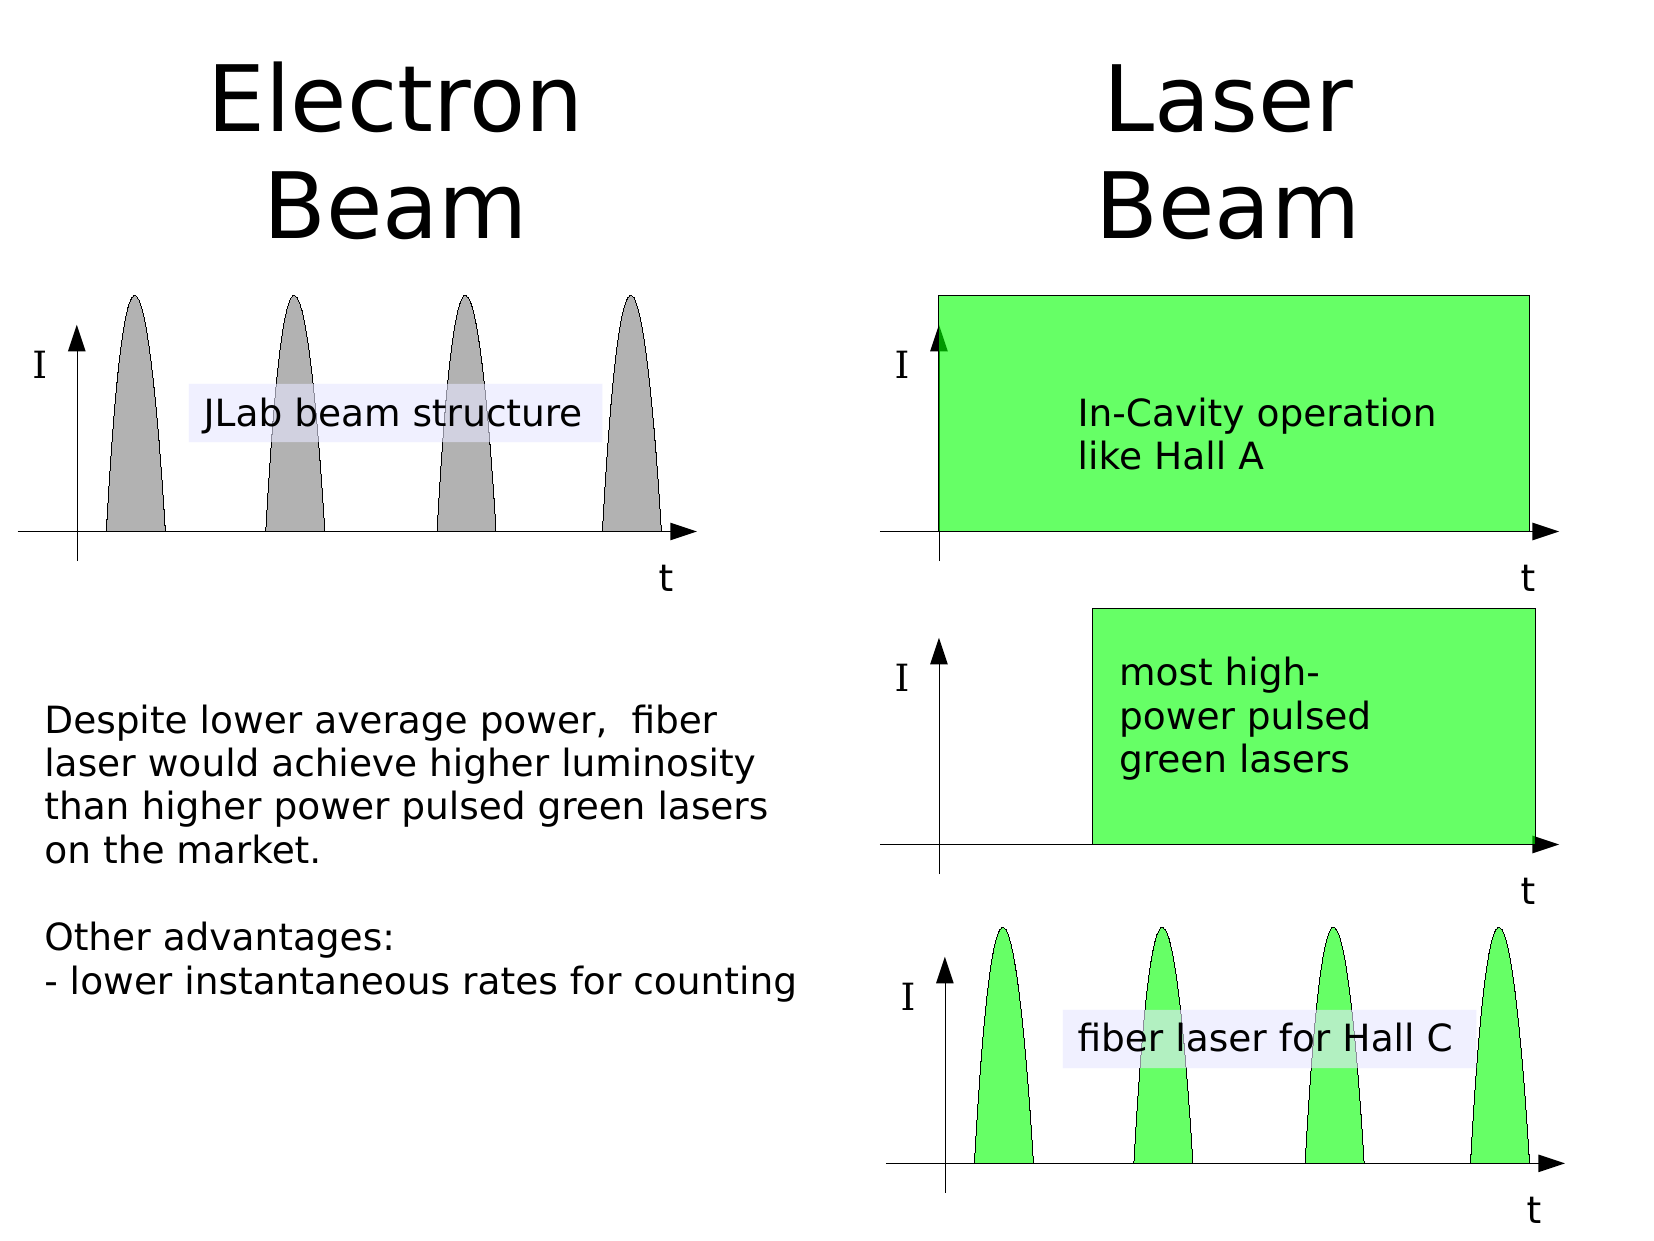

# Electron Beam
Laser
Beam
I
I
JLab beam structure
In-Cavity operation
like Hall A
t
t
most high-
power pulsed
green lasers
I
Despite lower average power, fiber laser would achieve higher luminosity than higher power pulsed green lasers on the market.
Other advantages:
- lower instantaneous rates for counting
t
I
fiber laser for Hall C
t